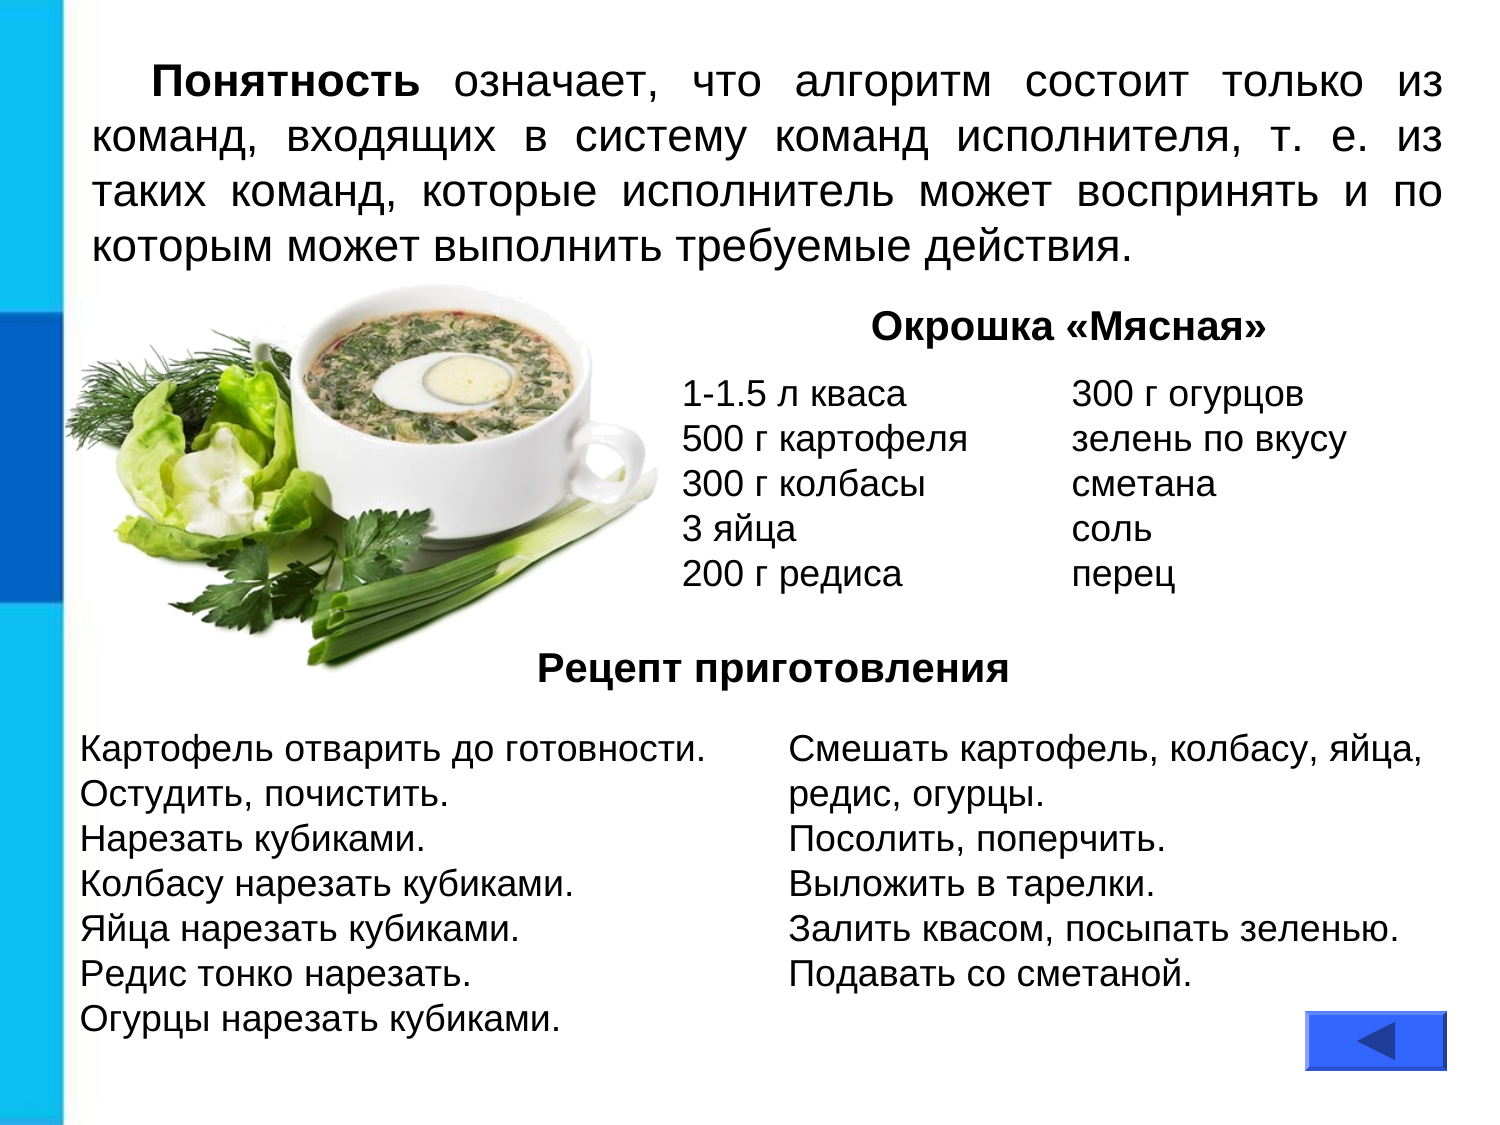

Понятность означает, что алгоритм состоит только из команд, входящих в систему команд исполнителя, т. е. из таких команд, которые исполнитель может воспринять и по которым может выполнить требуемые действия.
Окрошка «Мясная»
1-1.5 л кваса
500 г картофеля
300 г колбасы
3 яйца
200 г редиса
300 г огурцов
зелень по вкусу
сметана
соль
перец
Рецепт приготовления
Картофель отварить до готовности.
Остудить, почистить.
Нарезать кубиками.
Колбасу нарезать кубиками.
Яйца нарезать кубиками.
Редис тонко нарезать.
Огурцы нарезать кубиками.
Смешать картофель, колбасу, яйца, редис, огурцы.
Посолить, поперчить.
Выложить в тарелки.
Залить квасом, посыпать зеленью.
Подавать со сметаной.